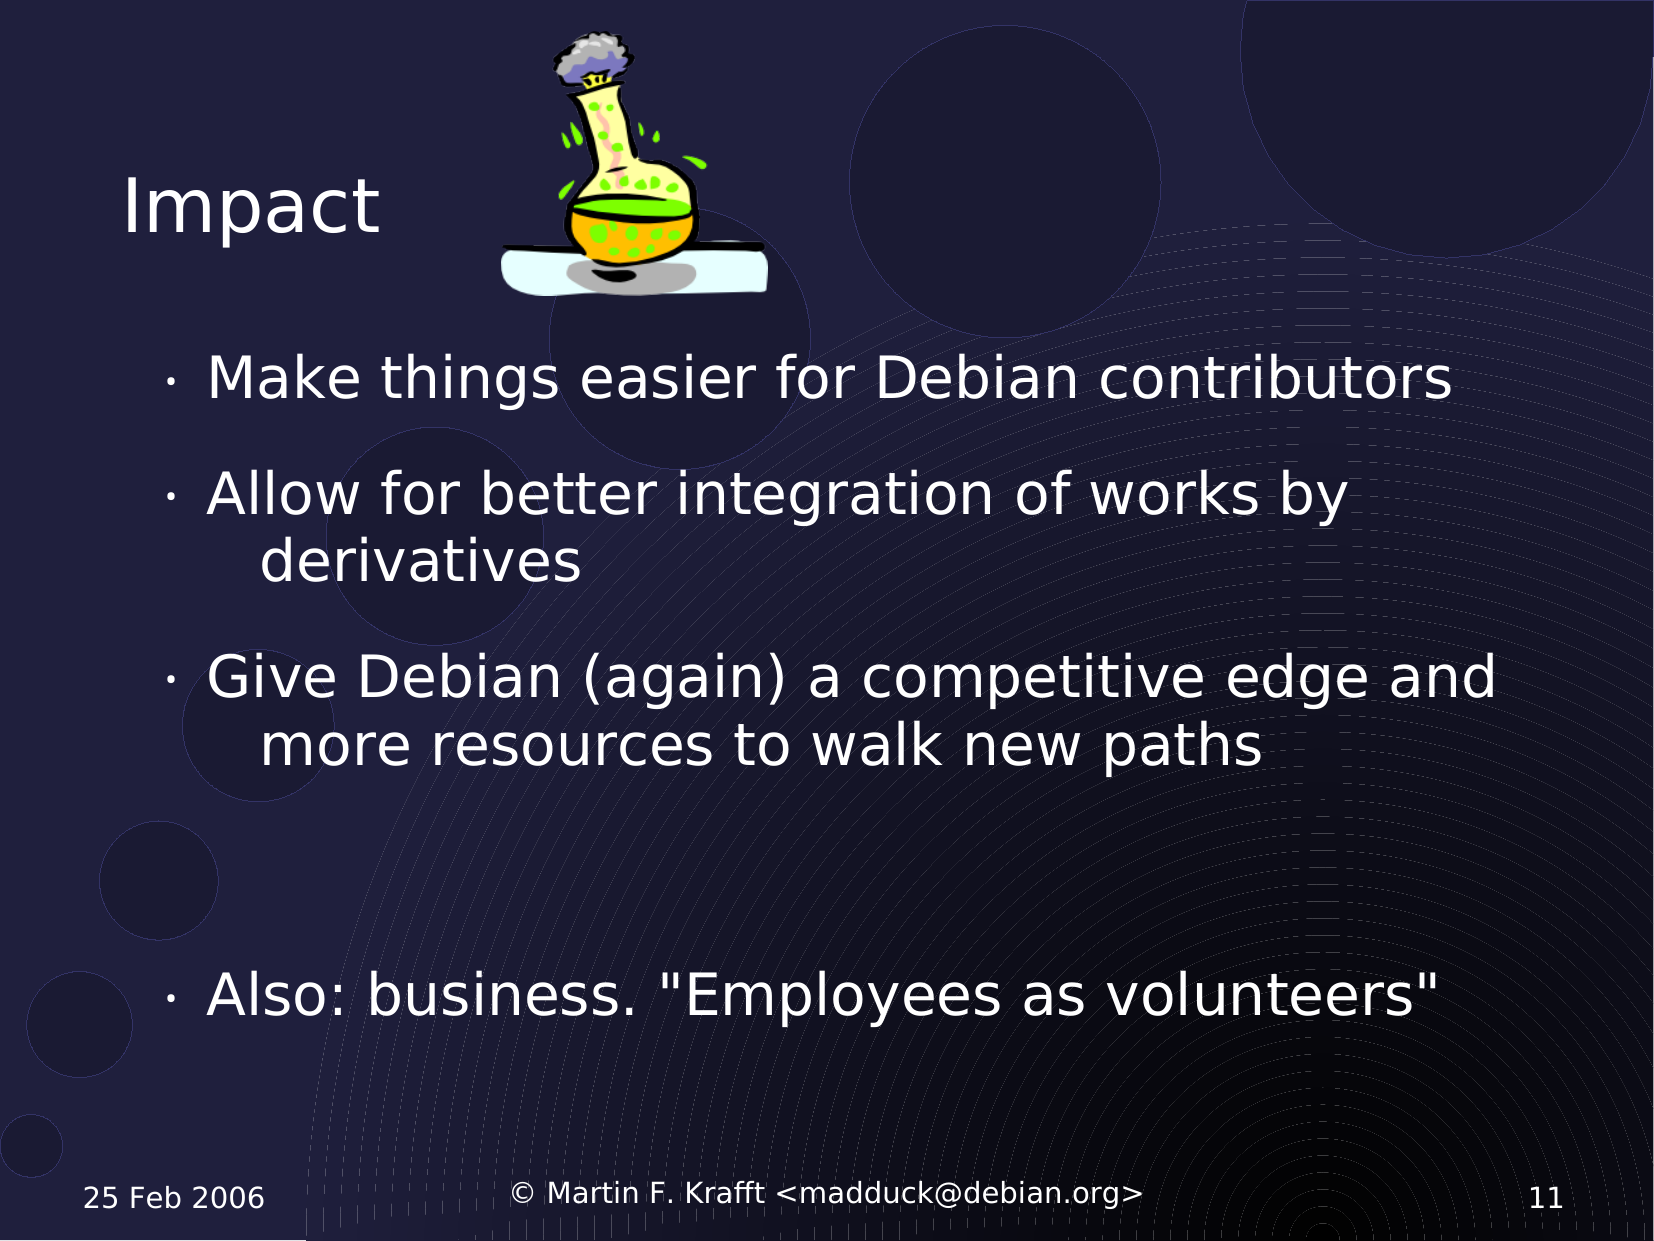

# Impact
Make things easier for Debian contributors
Allow for better integration of works by derivatives
Give Debian (again) a competitive edge and more resources to walk new paths
Also: business. "Employees as volunteers"
© Martin F. Krafft <madduck@debian.org>
25 Feb 2006
11